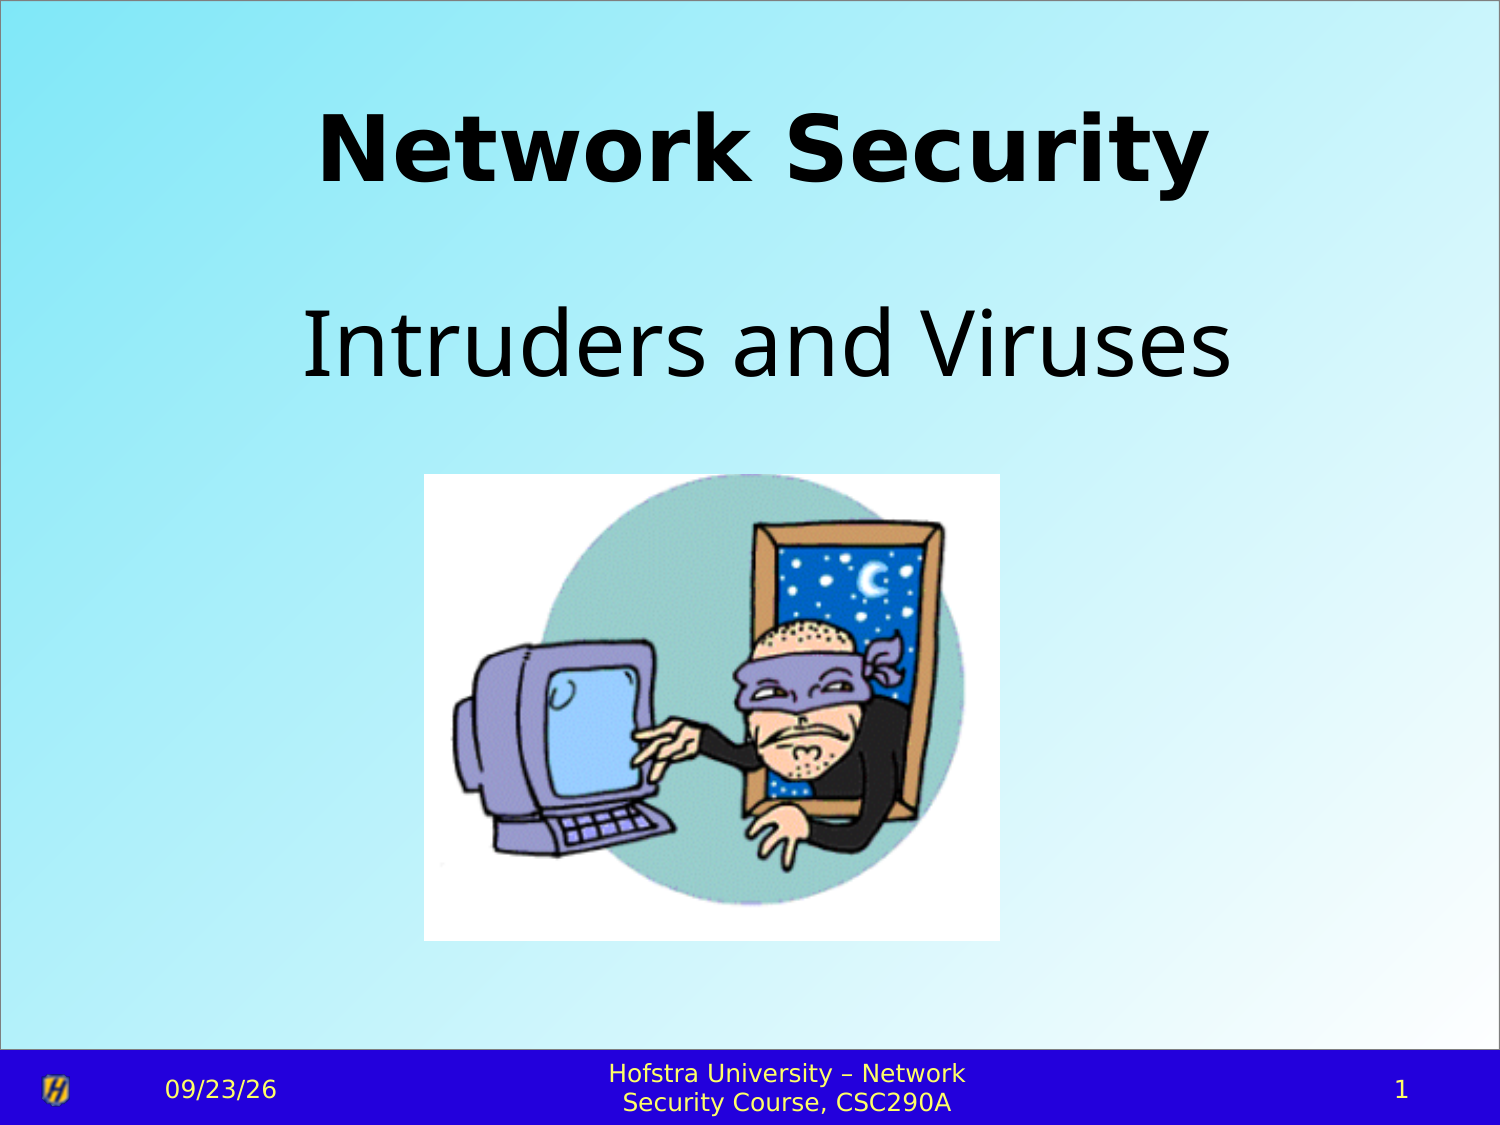

# Network Security
Intruders and Viruses
1